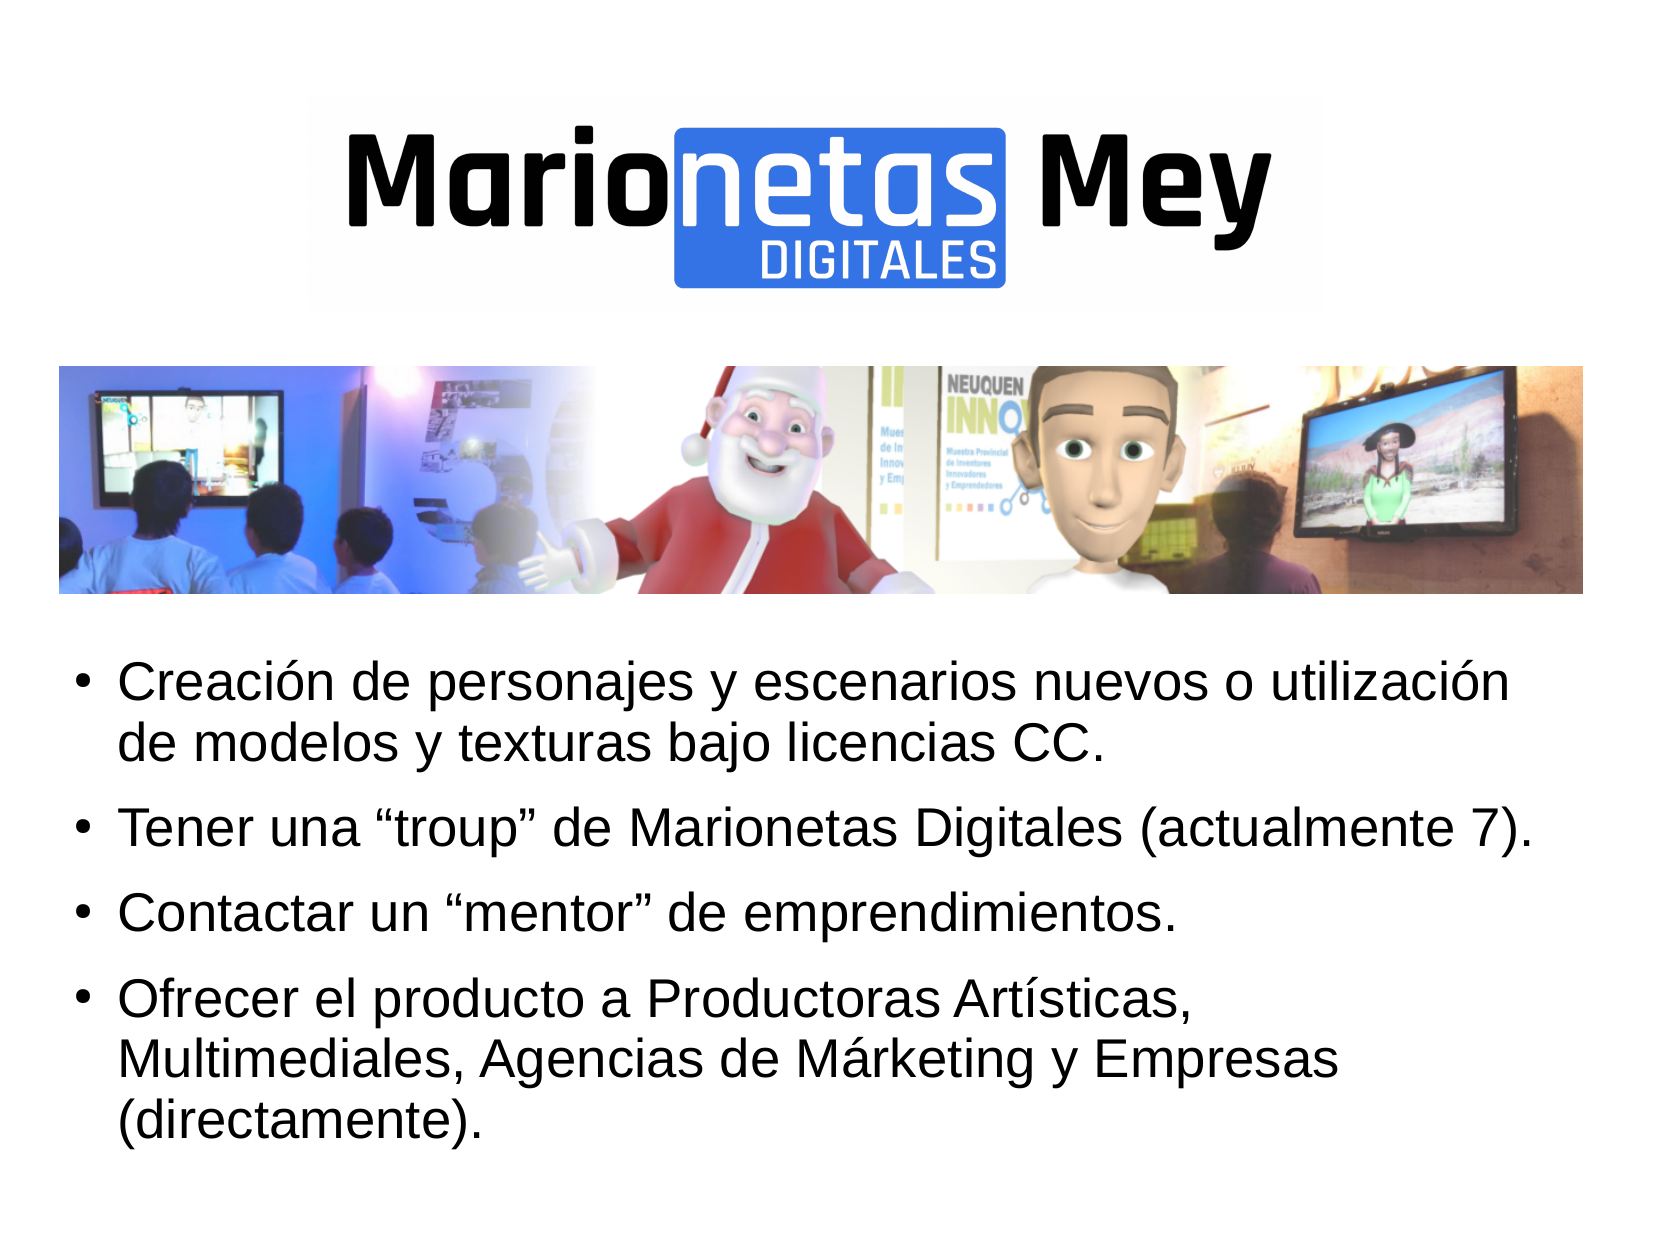

# Creación de personajes y escenarios nuevos o utilización de modelos y texturas bajo licencias CC.
Tener una “troup” de Marionetas Digitales (actualmente 7).
Contactar un “mentor” de emprendimientos.
Ofrecer el producto a Productoras Artísticas, Multimediales, Agencias de Márketing y Empresas (directamente).